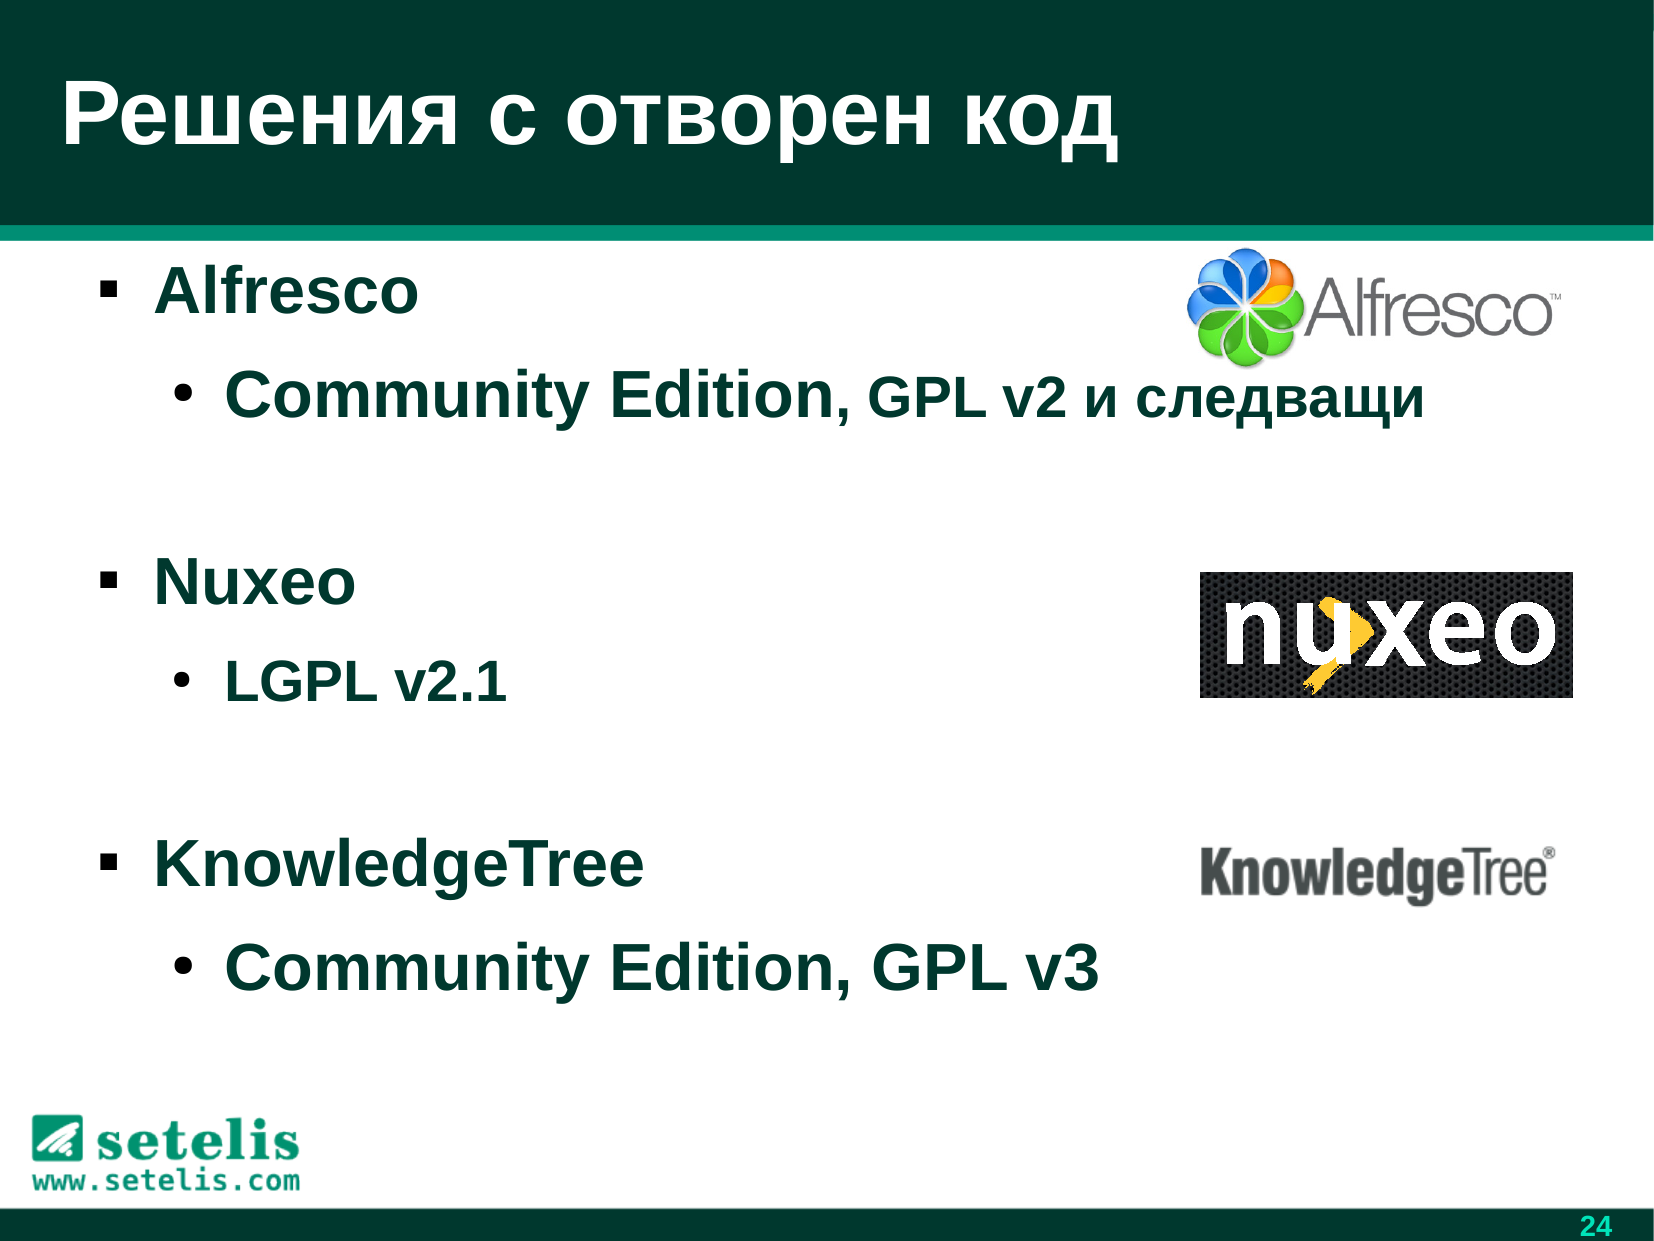

# Решения с отворен код
Alfresco
Community Edition, GPL v2 и следващи
Nuxeo
LGPL v2.1
KnowledgeTree
Community Edition, GPL v3
24